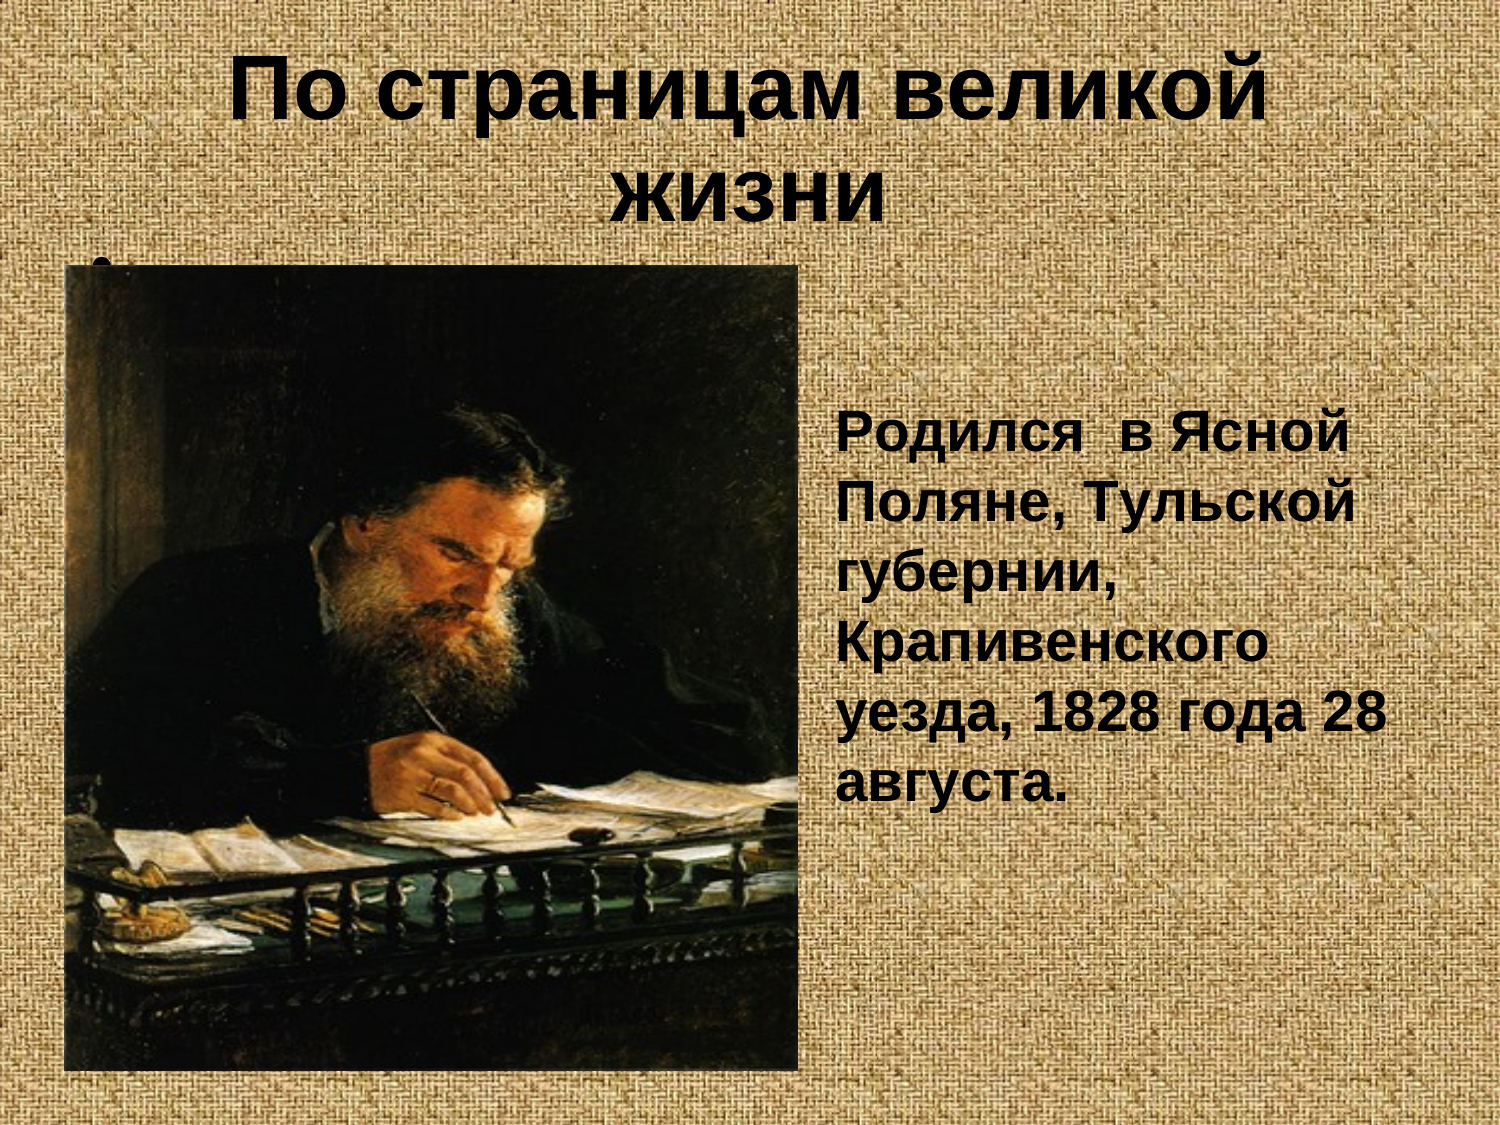

# По страницам великой жизни
Родился в Ясной Поляне, Тульской губернии, Крапивенского уезда, 1828 года 28 августа.